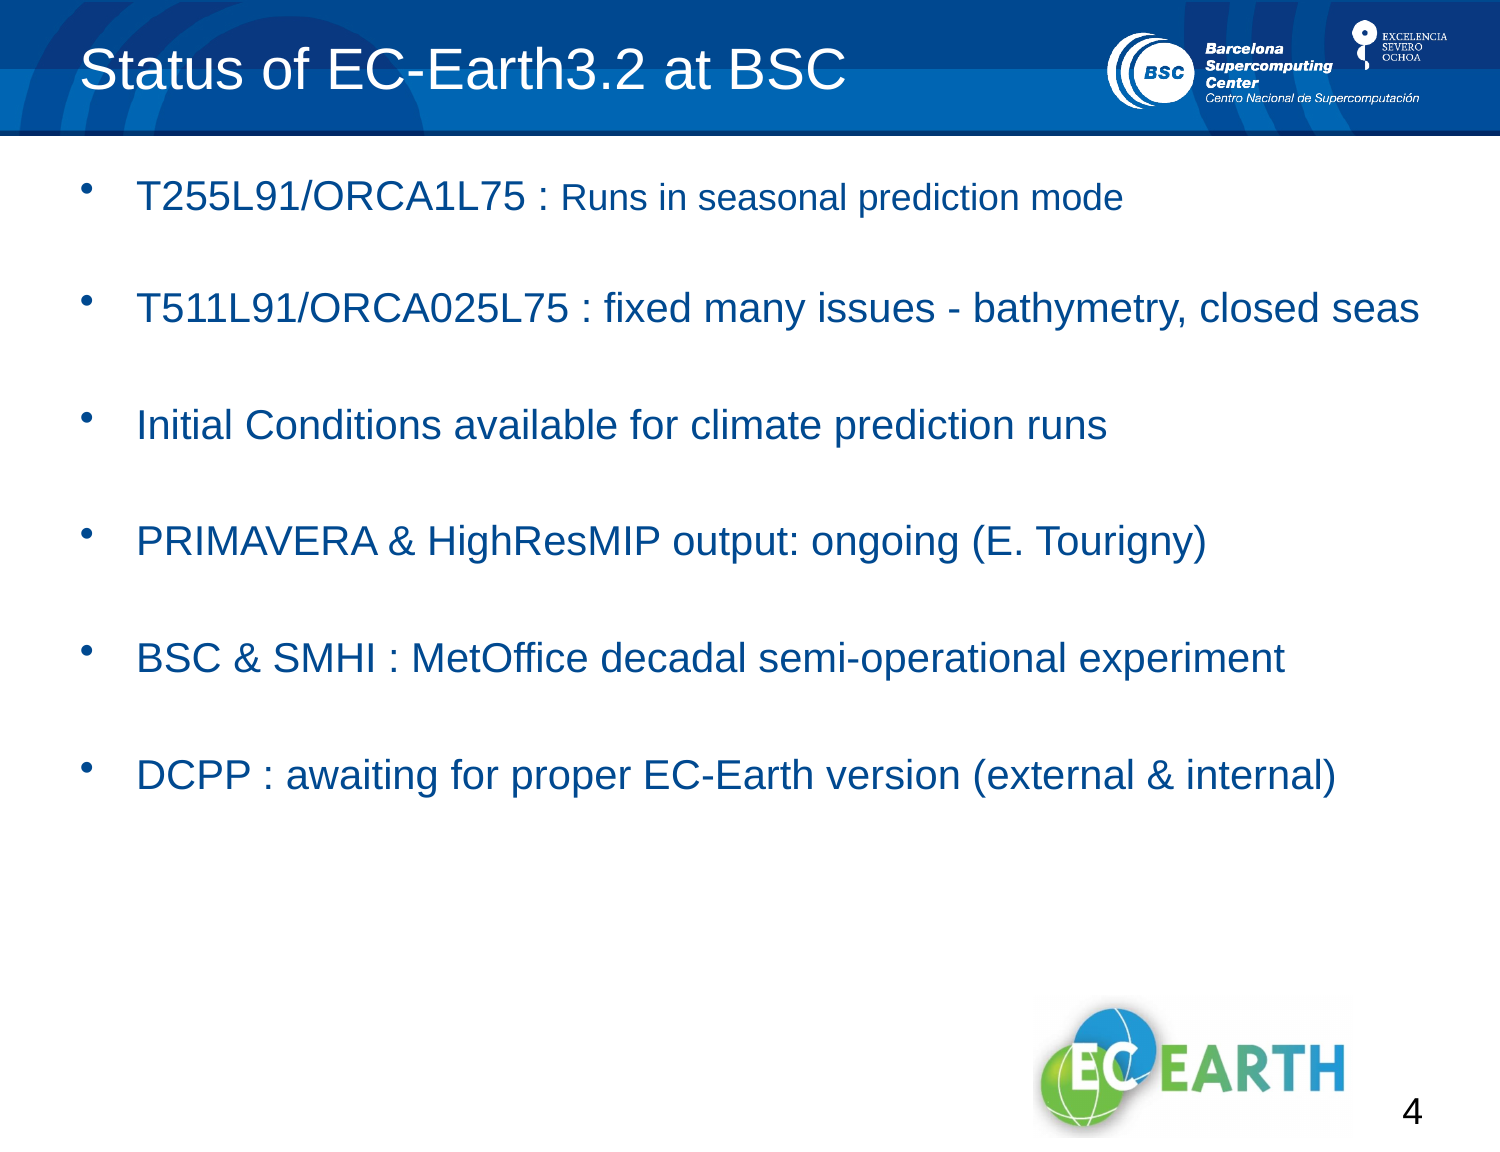

# Status of EC-Earth3.2 at BSC
T255L91/ORCA1L75 : Runs in seasonal prediction mode
T511L91/ORCA025L75 : fixed many issues - bathymetry, closed seas
Initial Conditions available for climate prediction runs
PRIMAVERA & HighResMIP output: ongoing (E. Tourigny)
BSC & SMHI : MetOffice decadal semi-operational experiment
DCPP : awaiting for proper EC-Earth version (external & internal)